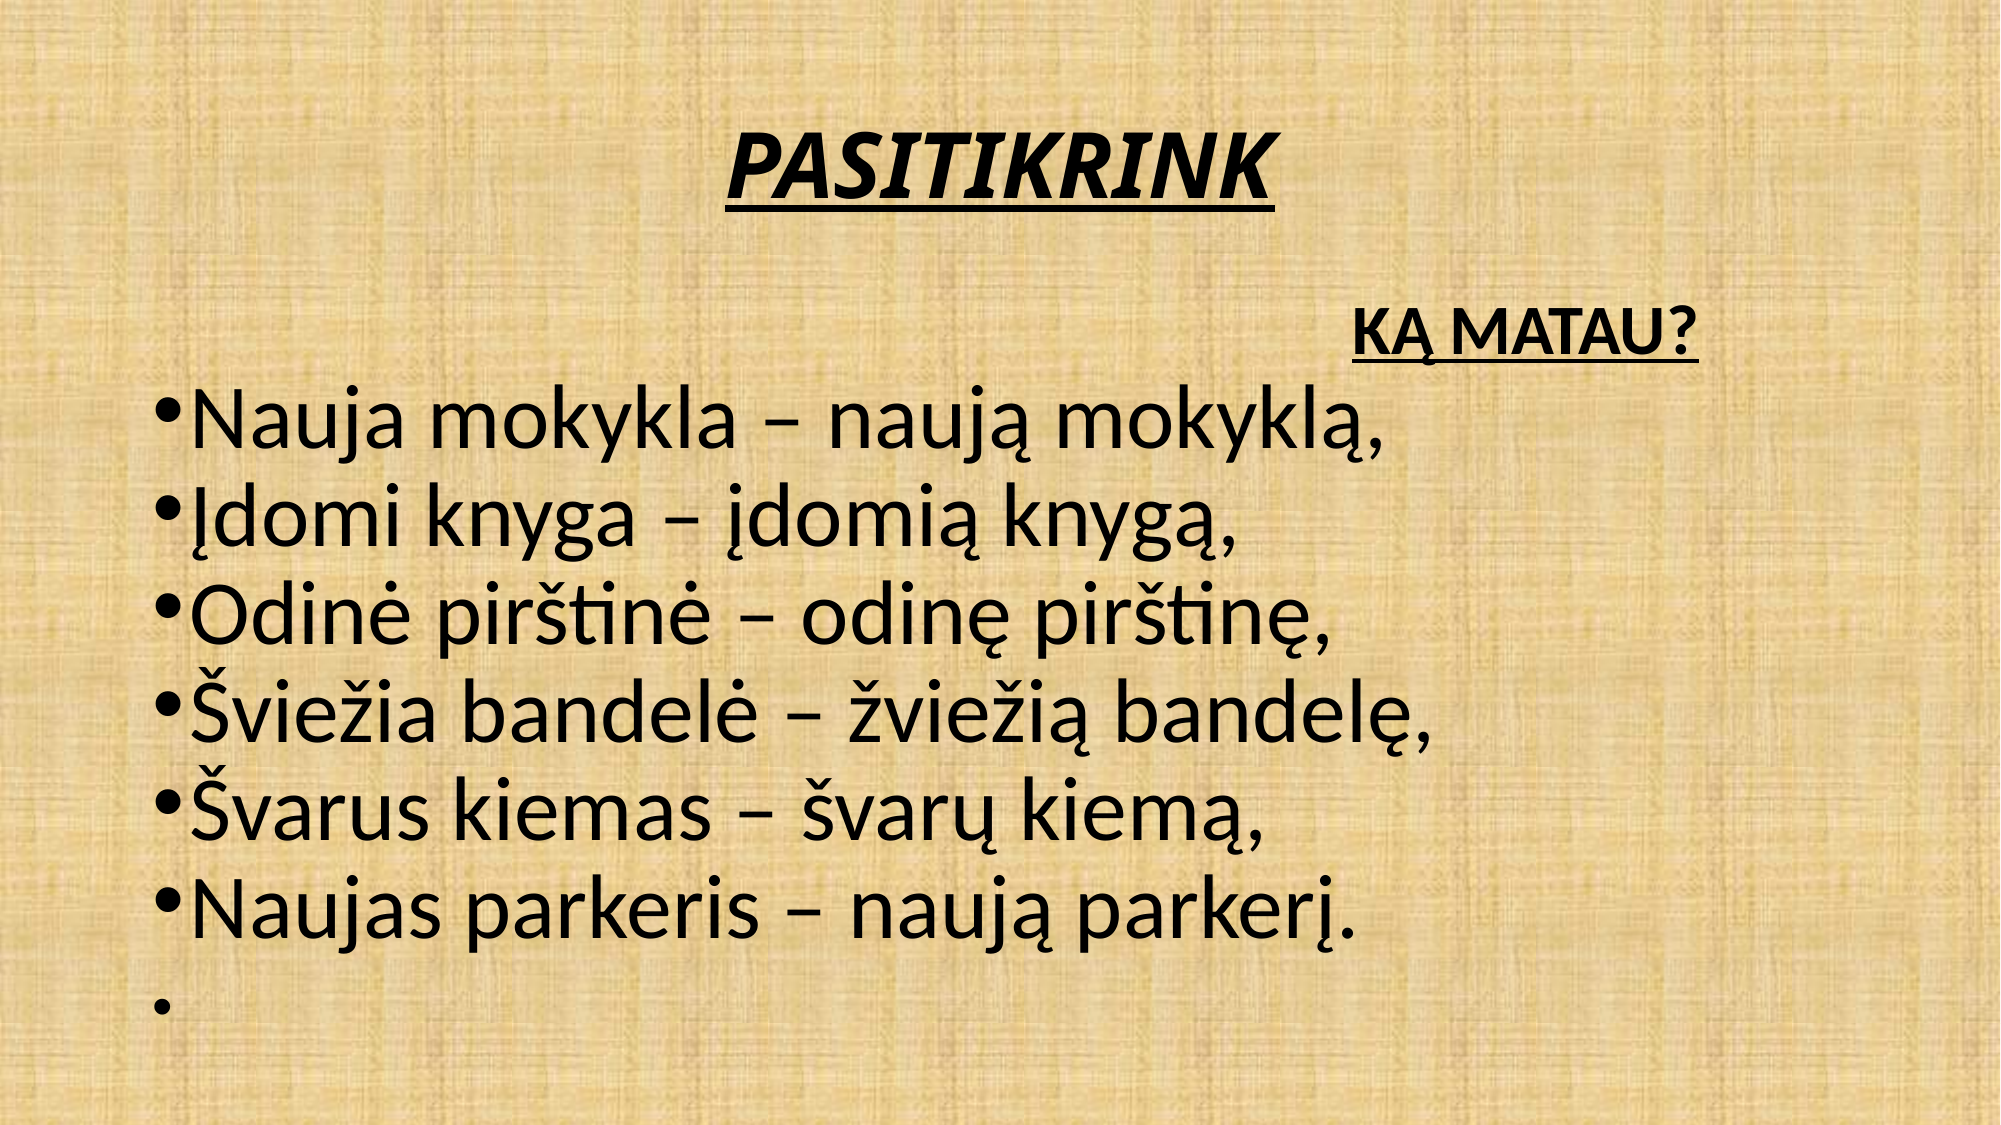

# PASITIKRINK
KĄ MATAU?
Nauja mokykla – naują mokyklą,
Įdomi knyga – įdomią knygą,
Odinė pirštinė – odinę pirštinę,
Šviežia bandelė – žviežią bandelę,
Švarus kiemas – švarų kiemą,
Naujas parkeris – naują parkerį.